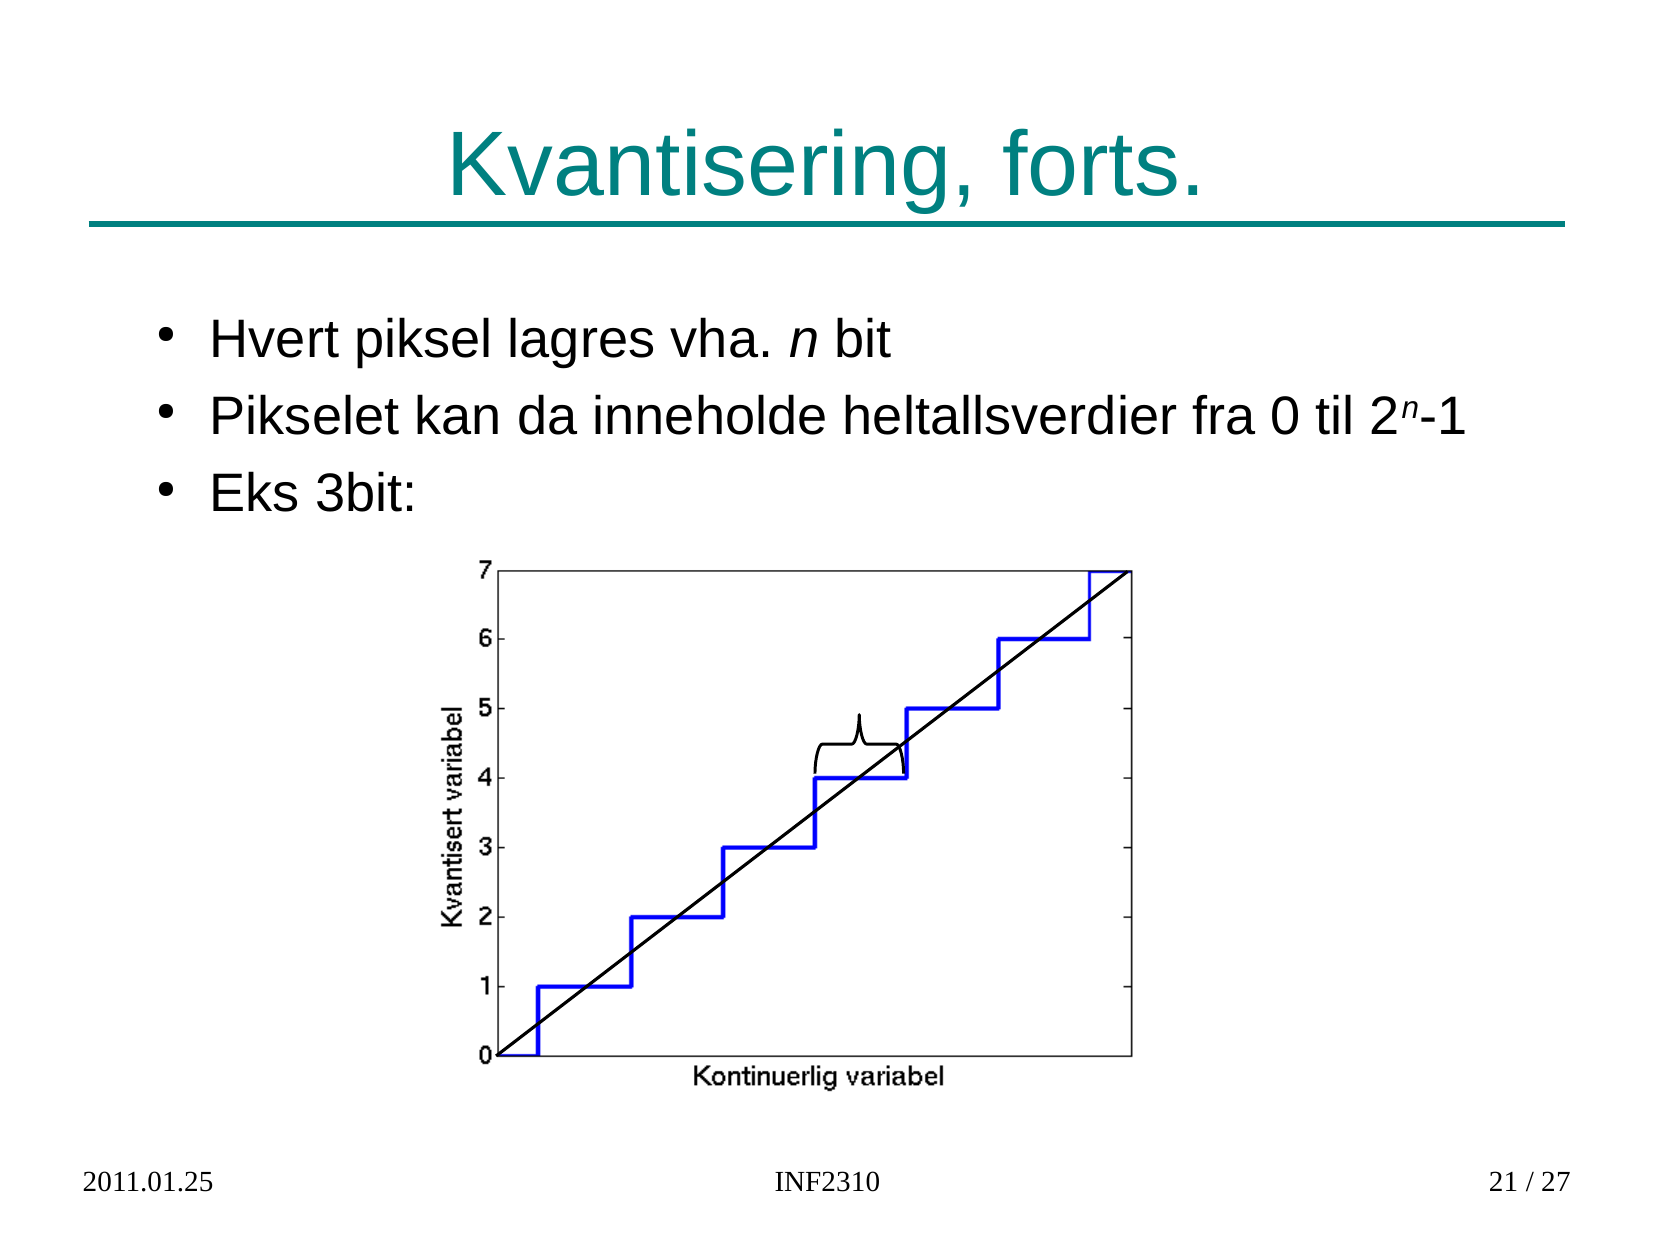

# Kvantisering, forts.
Hvert piksel lagres vha. n bit
Pikselet kan da inneholde heltallsverdier fra 0 til 2n-1
Eks 3bit:
2011.01.25
INF2310
21